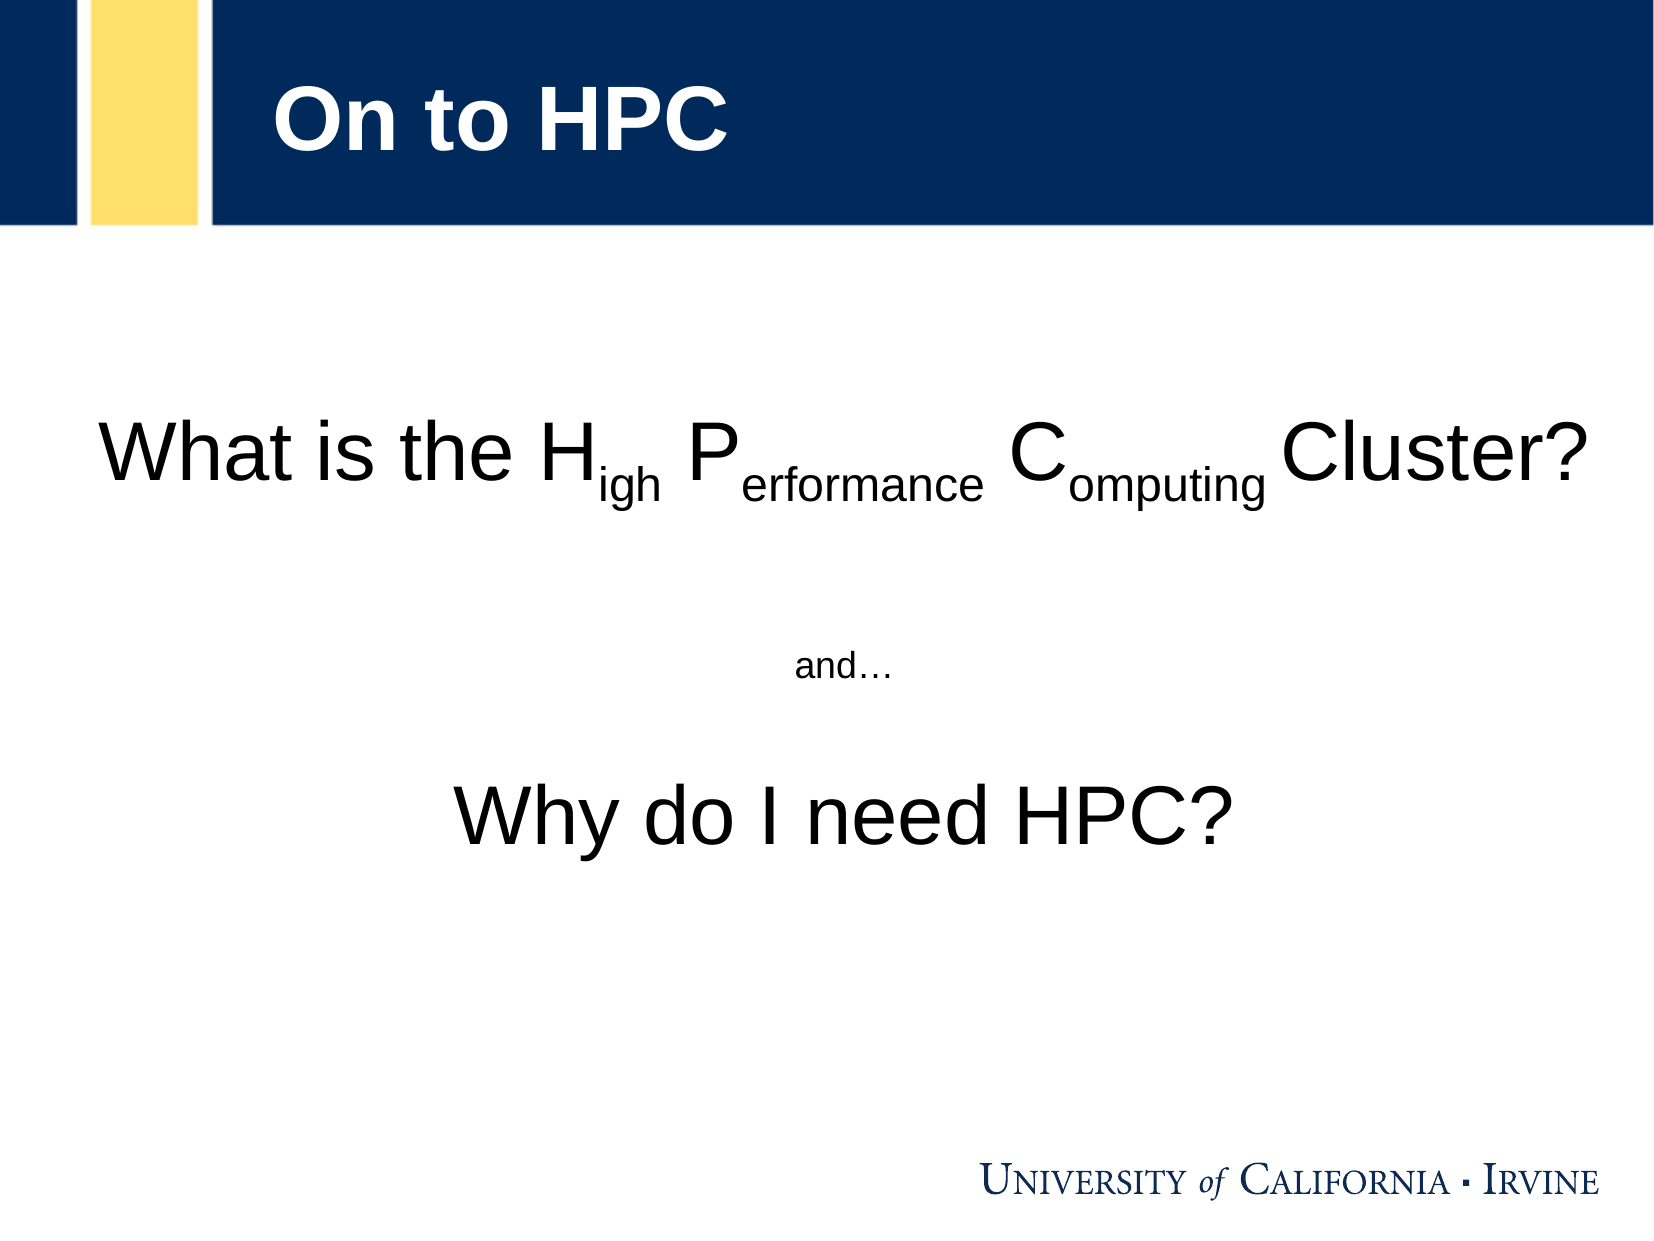

# On to HPC
What is the High Performance Computing Cluster?
and…
Why do I need HPC?